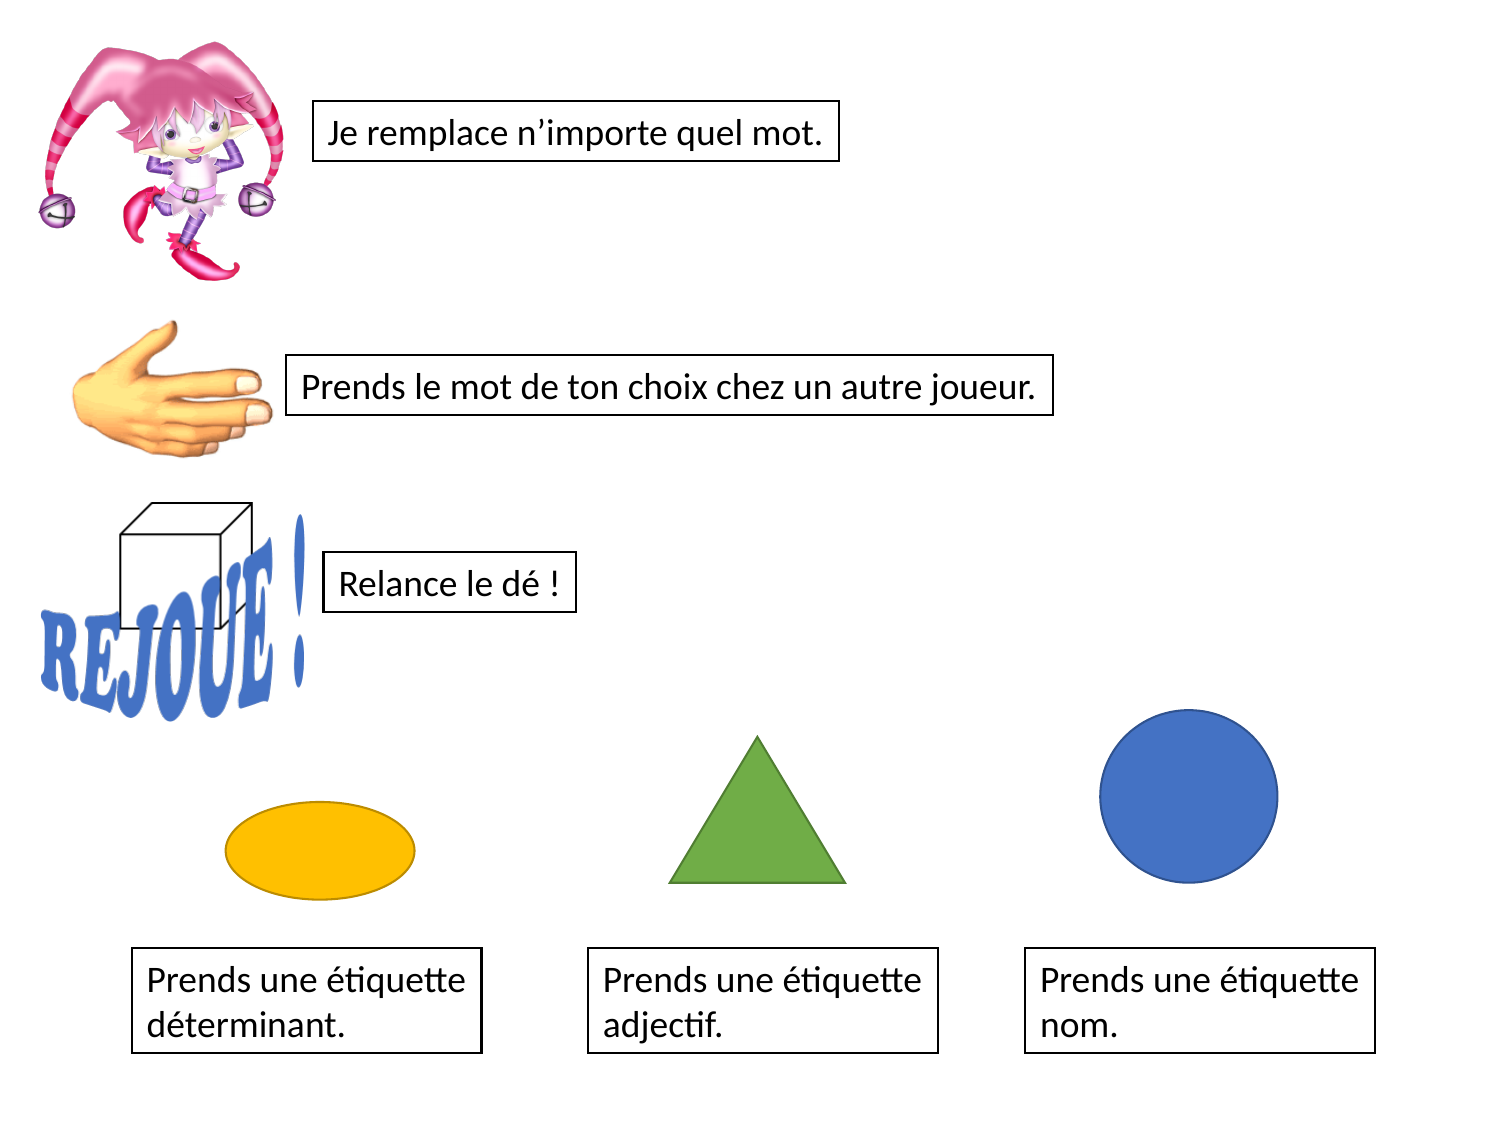

Je remplace n’importe quel mot.
Prends le mot de ton choix chez un autre joueur.
Relance le dé !
Prends une étiquette
déterminant.
Prends une étiquette
adjectif.
Prends une étiquette
nom.